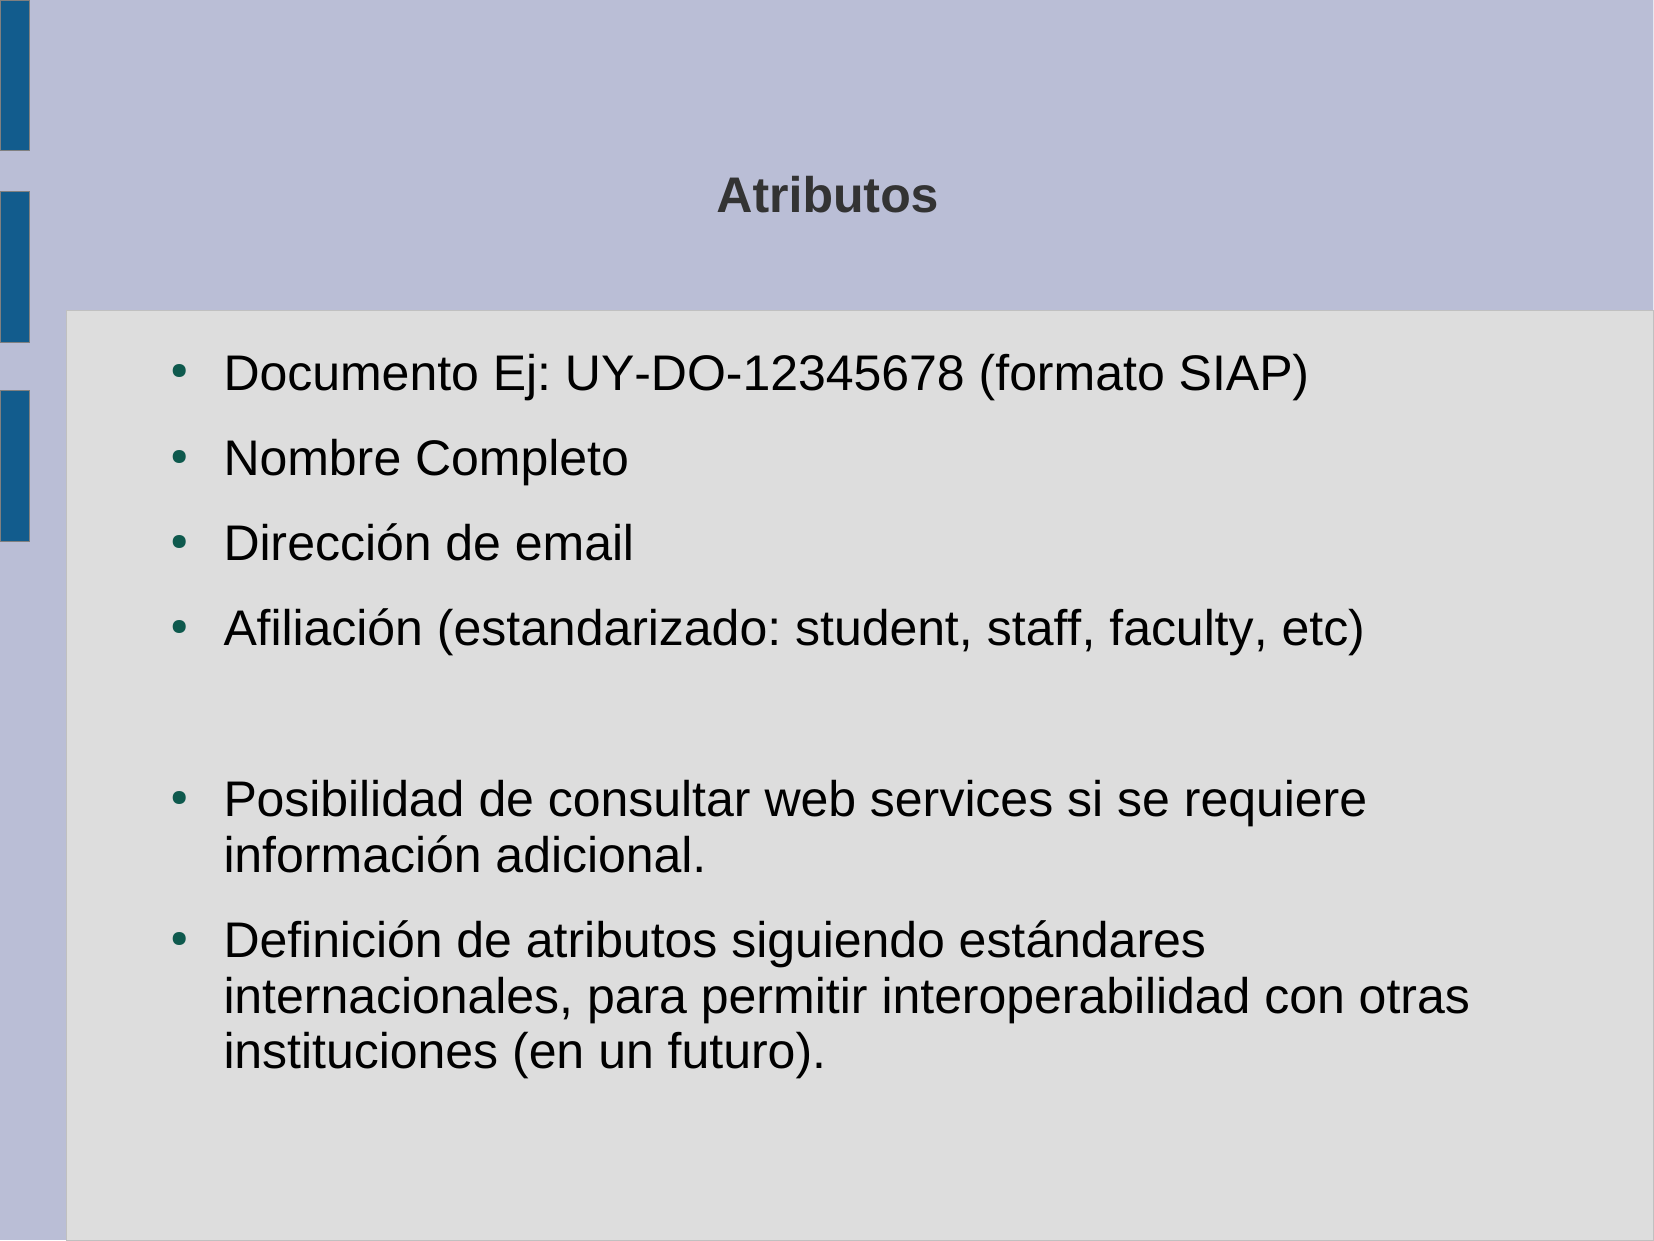

# Atributos
Documento Ej: UY-DO-12345678 (formato SIAP)
Nombre Completo
Dirección de email
Afiliación (estandarizado: student, staff, faculty, etc)
Posibilidad de consultar web services si se requiere información adicional.
Definición de atributos siguiendo estándares internacionales, para permitir interoperabilidad con otras instituciones (en un futuro).